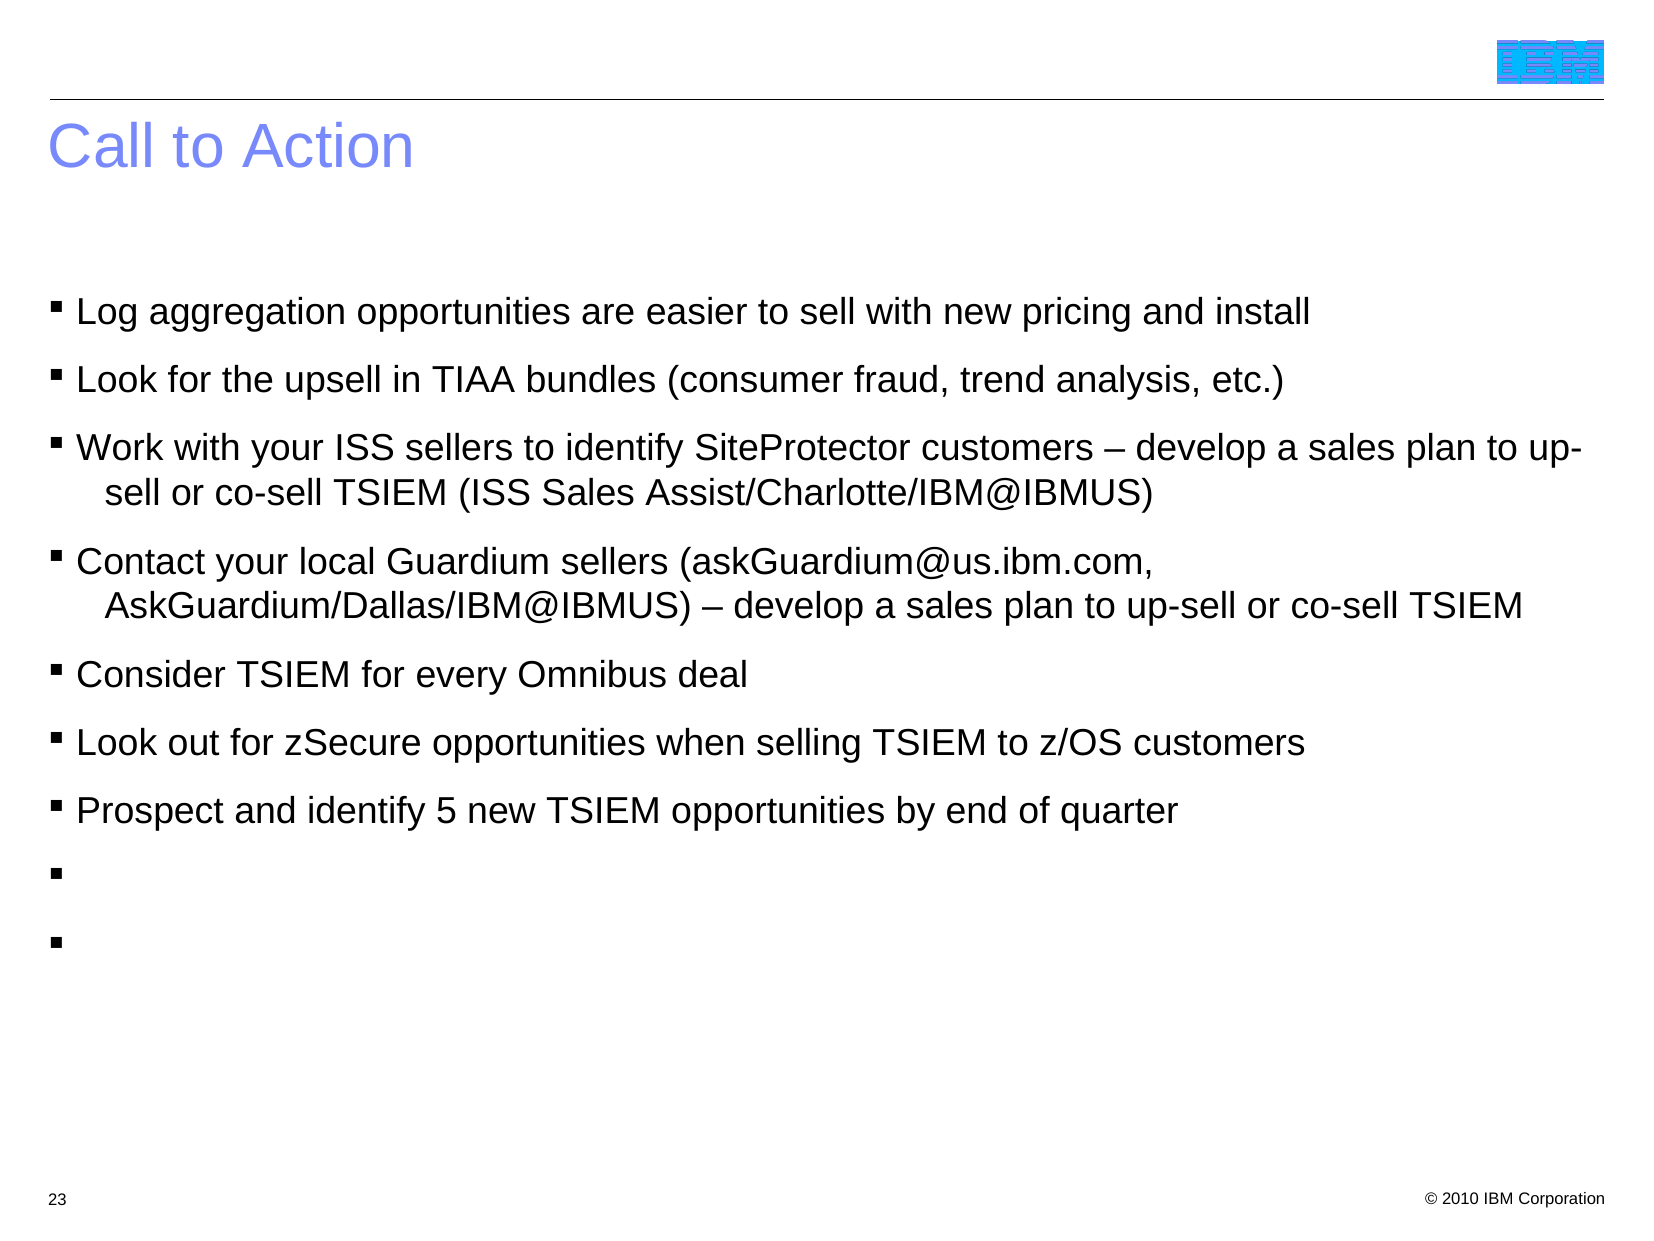

# Call to Action
Log aggregation opportunities are easier to sell with new pricing and install
Look for the upsell in TIAA bundles (consumer fraud, trend analysis, etc.)
Work with your ISS sellers to identify SiteProtector customers – develop a sales plan to up-sell or co-sell TSIEM (ISS Sales Assist/Charlotte/IBM@IBMUS)
Contact your local Guardium sellers (askGuardium@us.ibm.com, AskGuardium/Dallas/IBM@IBMUS) – develop a sales plan to up-sell or co-sell TSIEM
Consider TSIEM for every Omnibus deal
Look out for zSecure opportunities when selling TSIEM to z/OS customers
Prospect and identify 5 new TSIEM opportunities by end of quarter
23